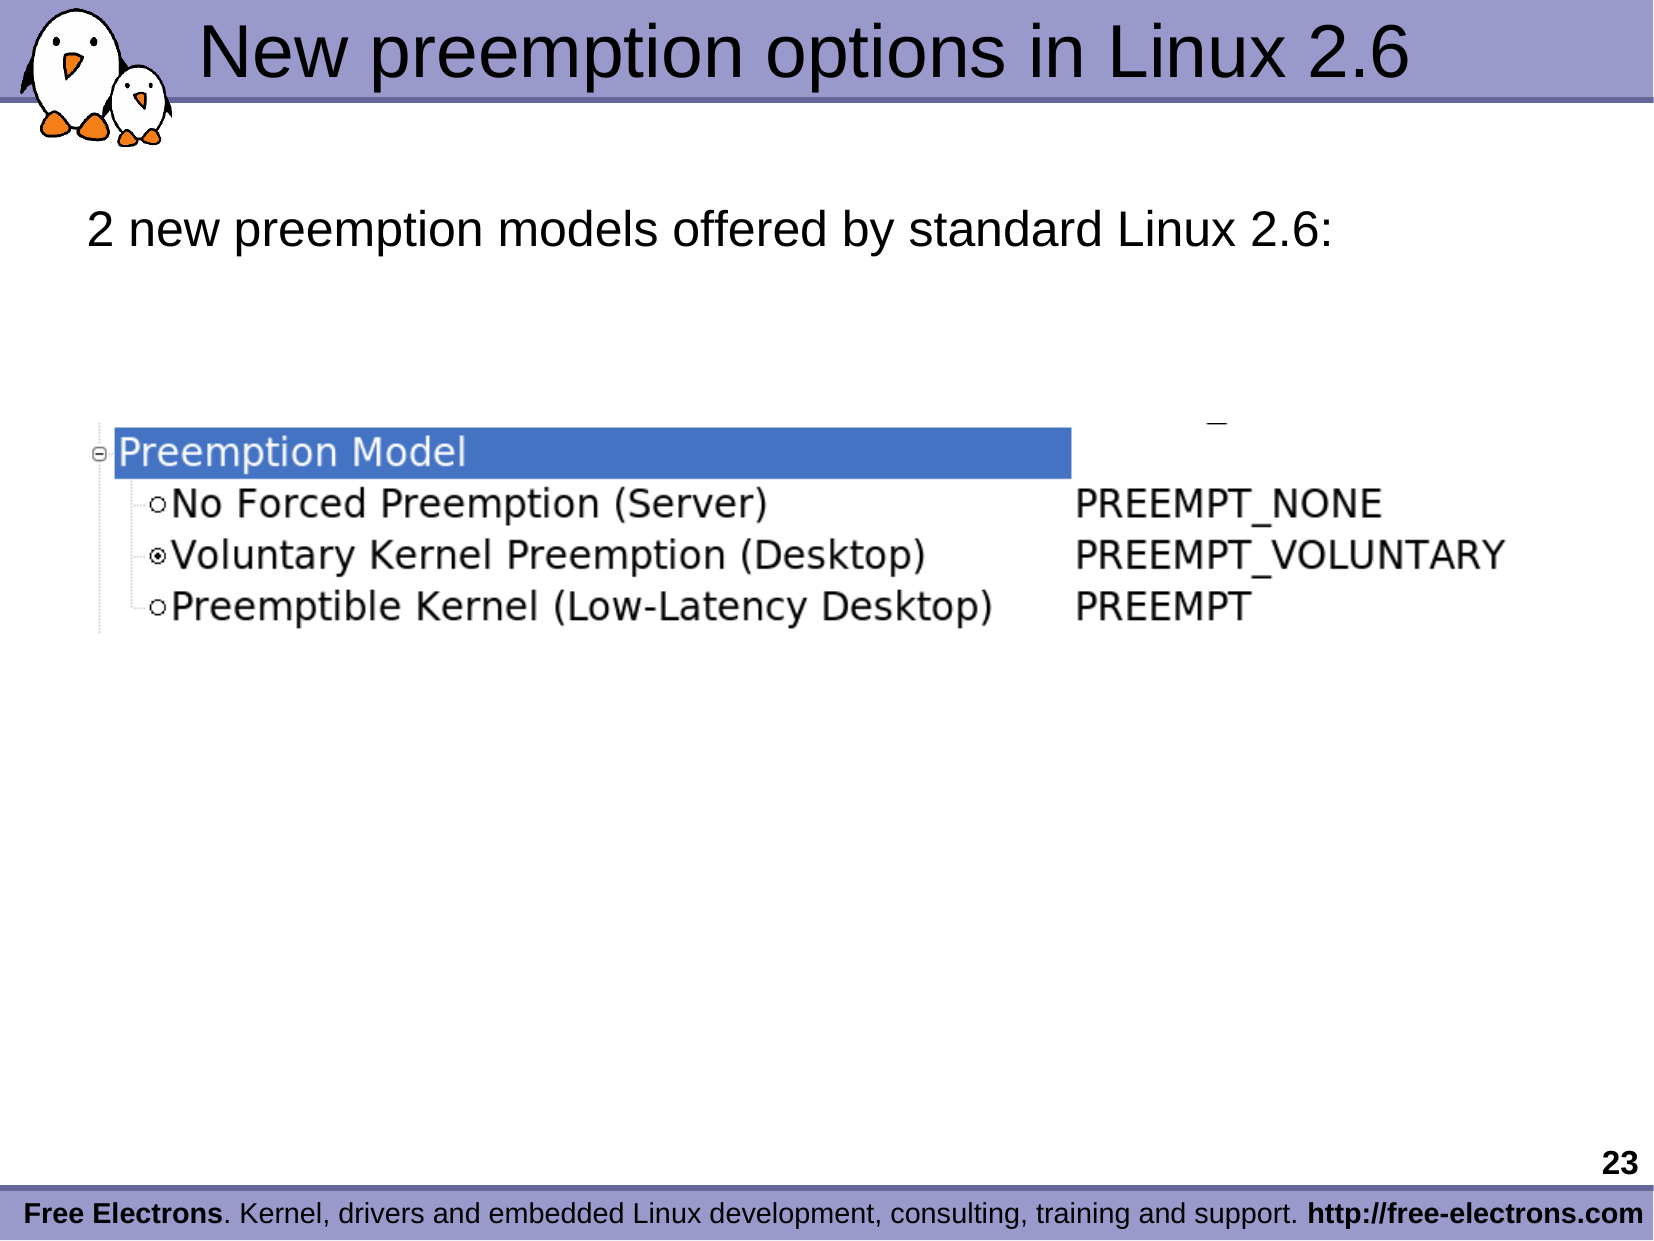

# New preemption options in Linux 2.6
2 new preemption models offered by standard Linux 2.6: